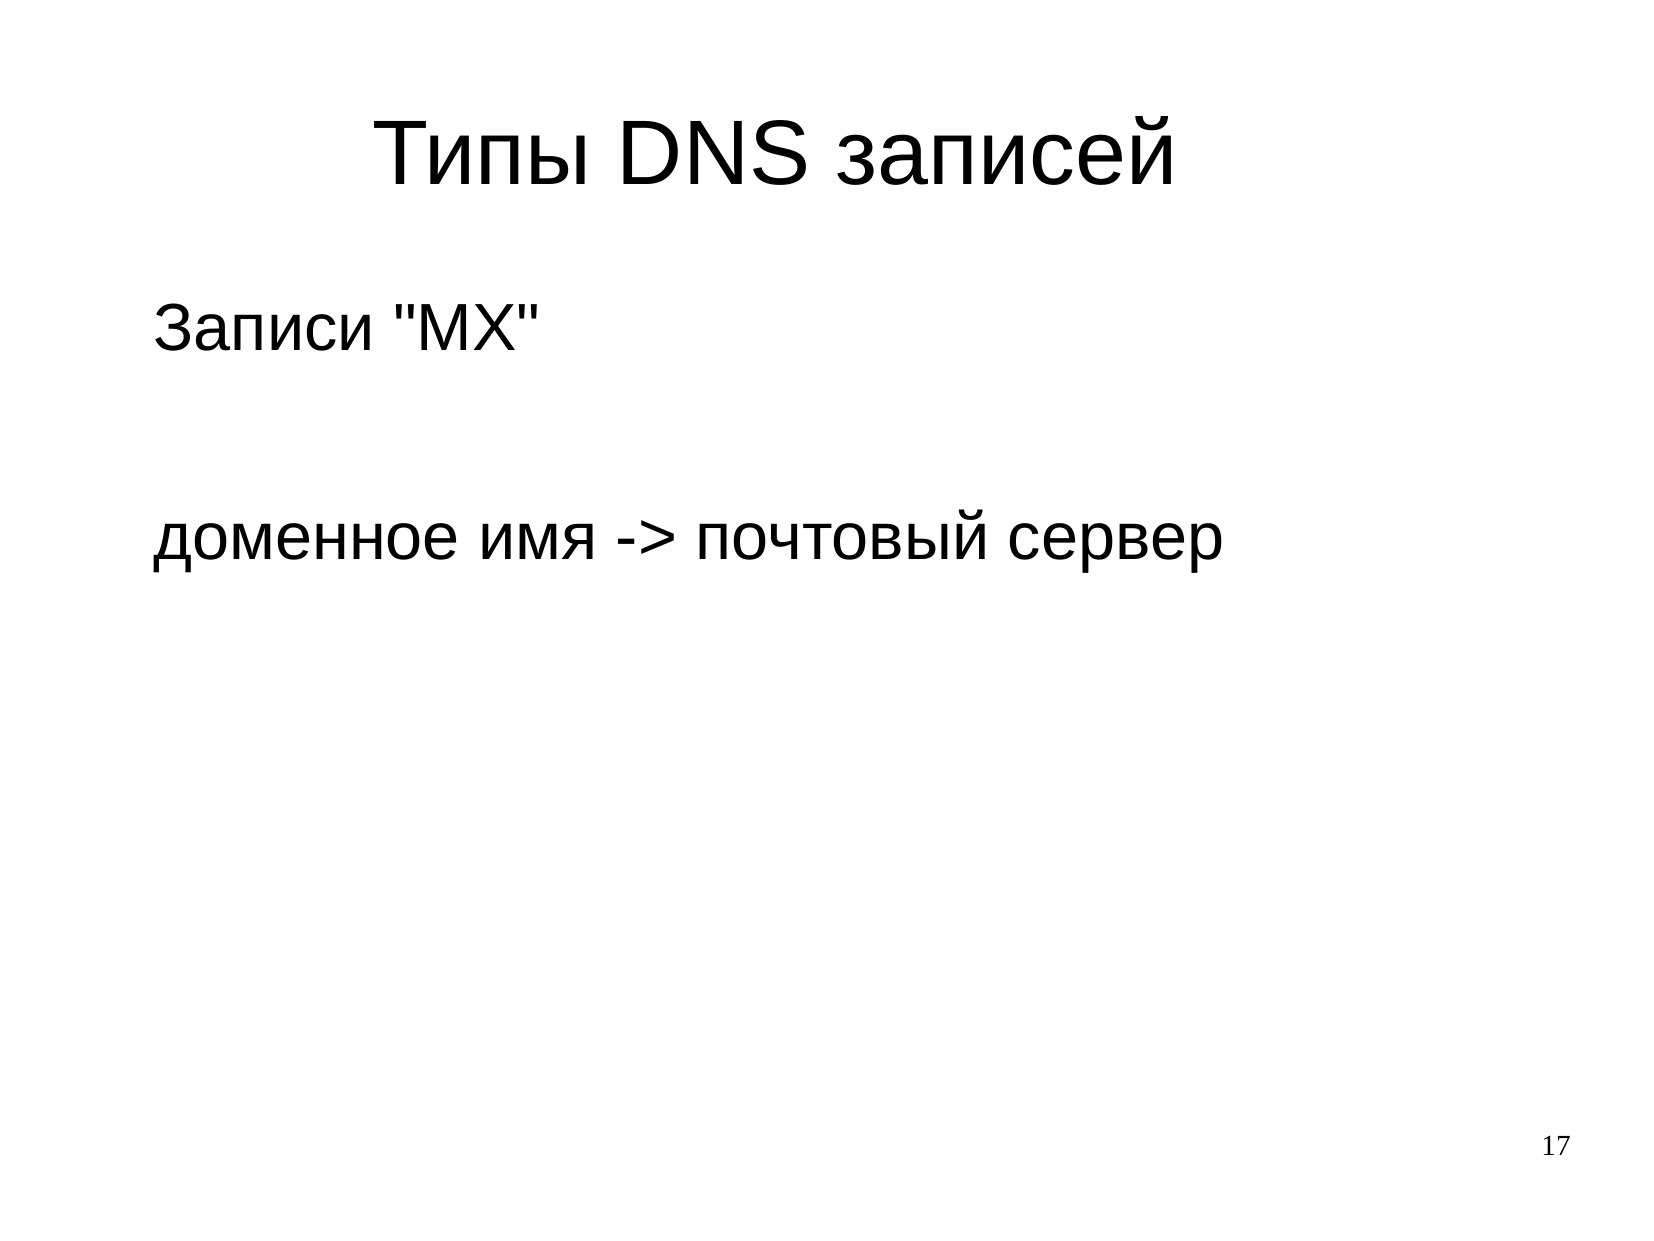

# Типы DNS записей
Записи "MX"
доменное имя -> почтовый сервер
17